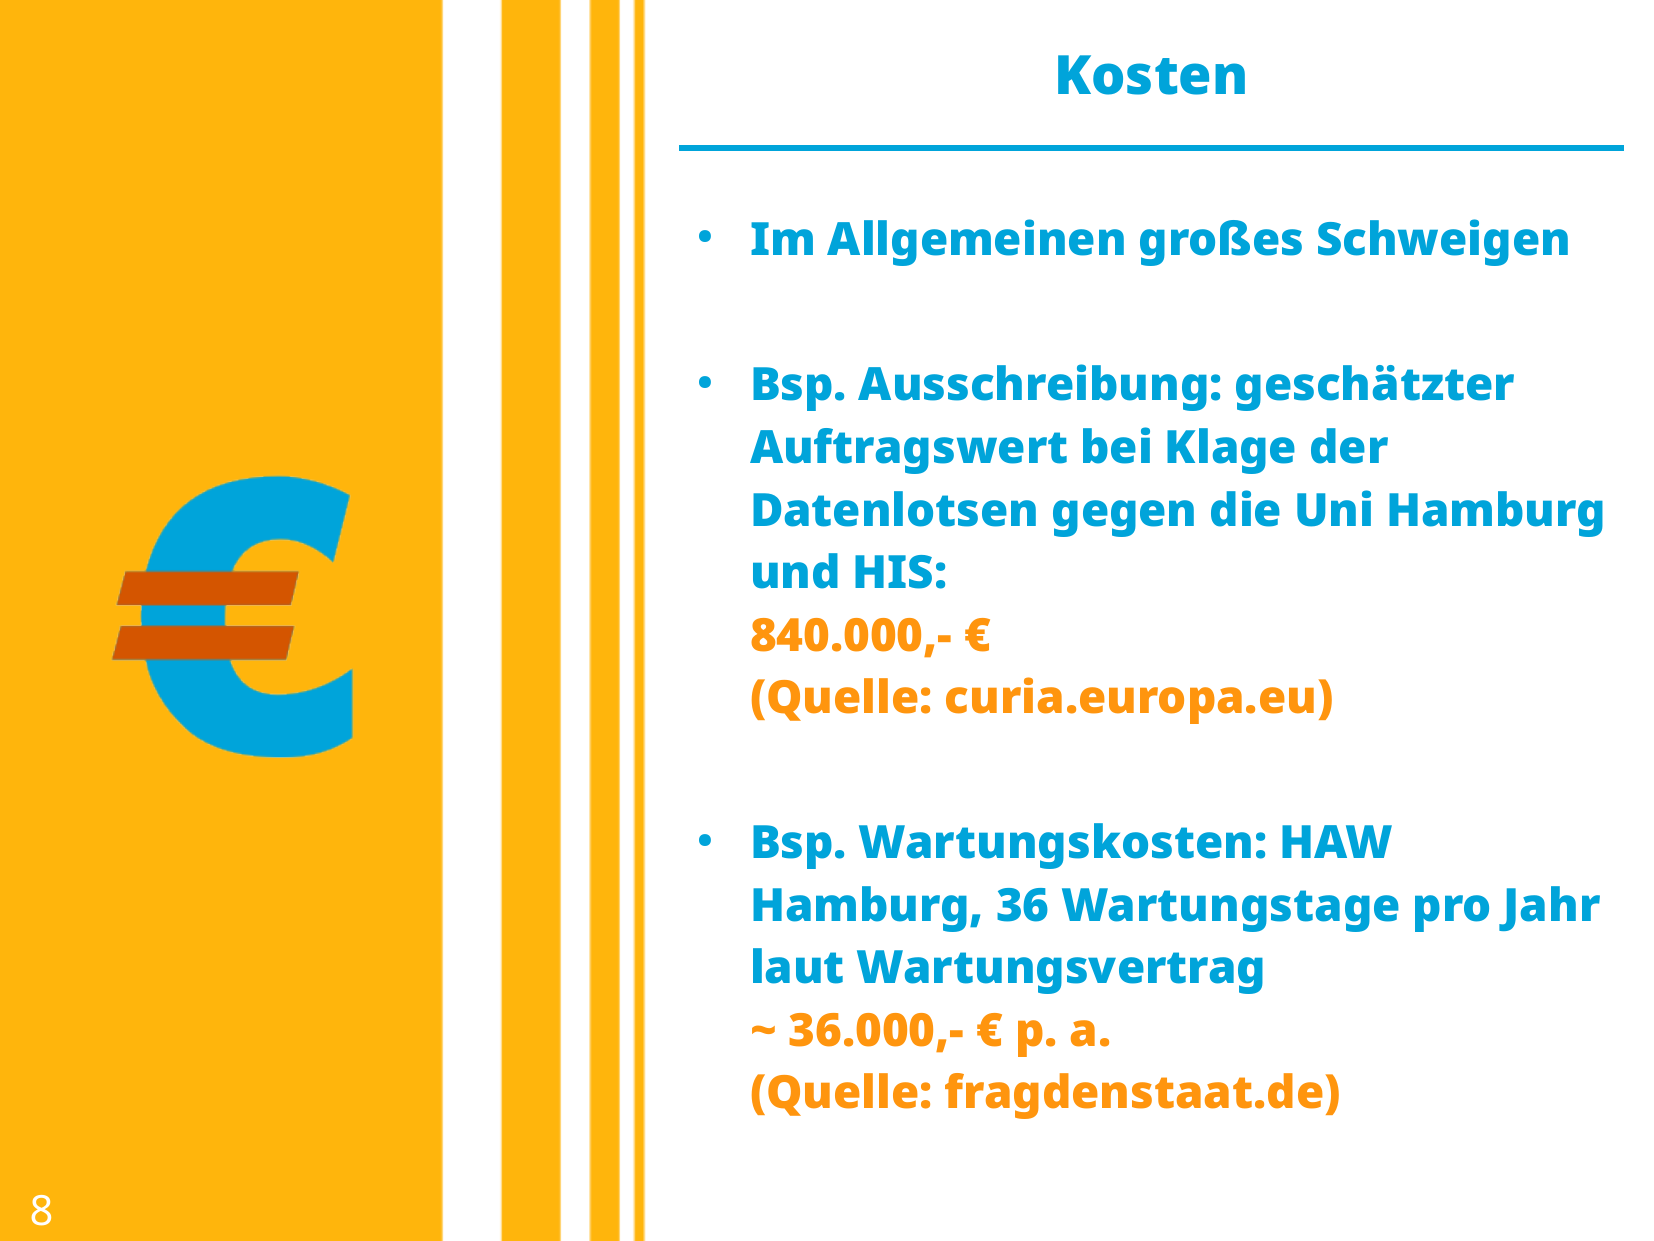

29.09.2015
# Kosten
Im Allgemeinen großes Schweigen
Bsp. Ausschreibung: geschätzter Auftragswert bei Klage der Datenlotsen gegen die Uni Hamburg und HIS:
840.000,- €
(Quelle: curia.europa.eu)
Bsp. Wartungskosten: HAW Hamburg, 36 Wartungstage pro Jahr laut Wartungsvertrag
~ 36.000,- € p. a.
(Quelle: fragdenstaat.de)
8